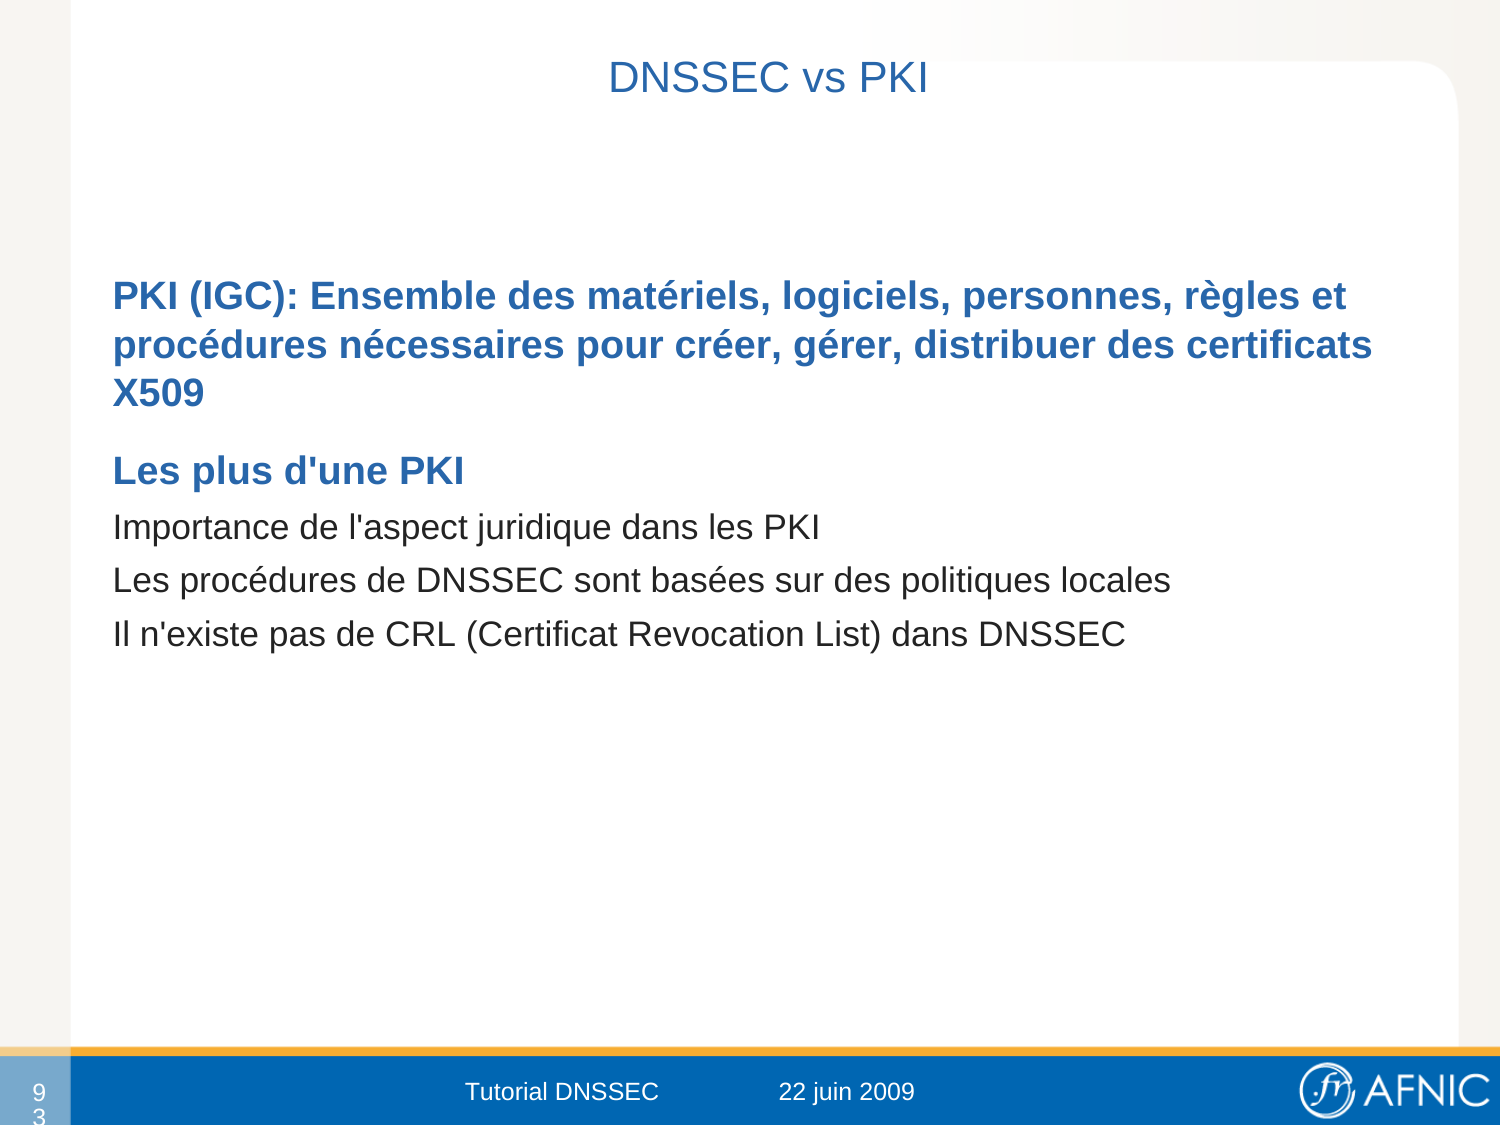

# DNSSEC vs PKI
PKI (IGC): Ensemble des matériels, logiciels, personnes, règles et procédures nécessaires pour créer, gérer, distribuer des certificats X509
Les plus d'une PKI
Importance de l'aspect juridique dans les PKI
Les procédures de DNSSEC sont basées sur des politiques locales
Il n'existe pas de CRL (Certificat Revocation List) dans DNSSEC